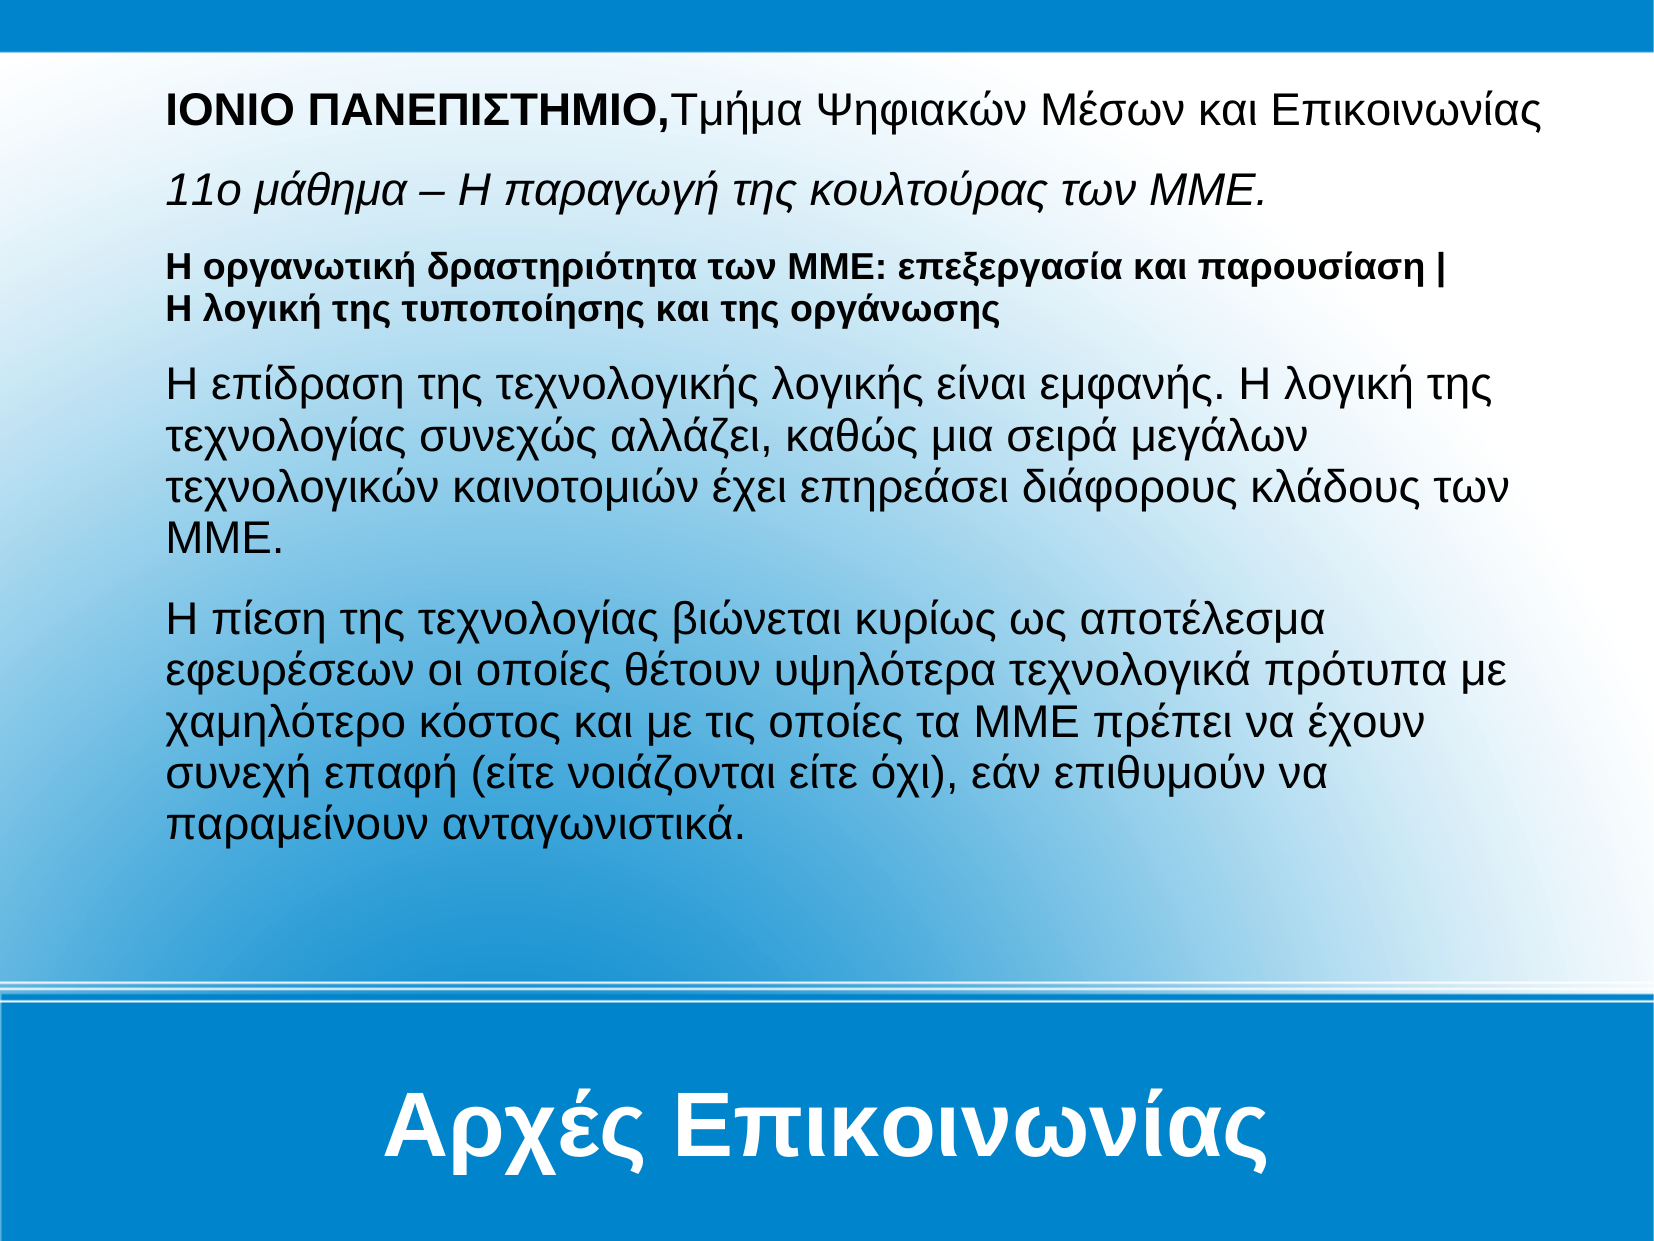

ΙΟΝΙΟ ΠΑΝΕΠΙΣΤΗΜΙΟ,Τμήμα Ψηφιακών Μέσων και Επικοινωνίας
11ο μάθημα – Η παραγωγή της κουλτούρας των ΜΜΕ.
Η οργανωτική δραστηριότητα των ΜΜΕ: επεξεργασία και παρουσίαση |
Η λογική της τυποποίησης και της οργάνωσης
Η επίδραση της τεχνολογικής λογικής είναι εμφανής. Η λογική της τεχνολογίας συνεχώς αλλάζει, καθώς μια σειρά μεγάλων τεχνολογικών καινοτομιών έχει επηρεάσει διάφορους κλάδους των ΜΜΕ.
Η πίεση της τεχνολογίας βιώνεται κυρίως ως αποτέλεσμα εφευρέσεων οι οποίες θέτουν υψηλότερα τεχνολογικά πρότυπα με χαμηλότερο κόστος και με τις οποίες τα ΜΜΕ πρέπει να έχουν συνεχή επαφή (είτε νοιάζονται είτε όχι), εάν επιθυμούν να παραμείνουν ανταγωνιστικά.
# Αρχές Επικοινωνίας